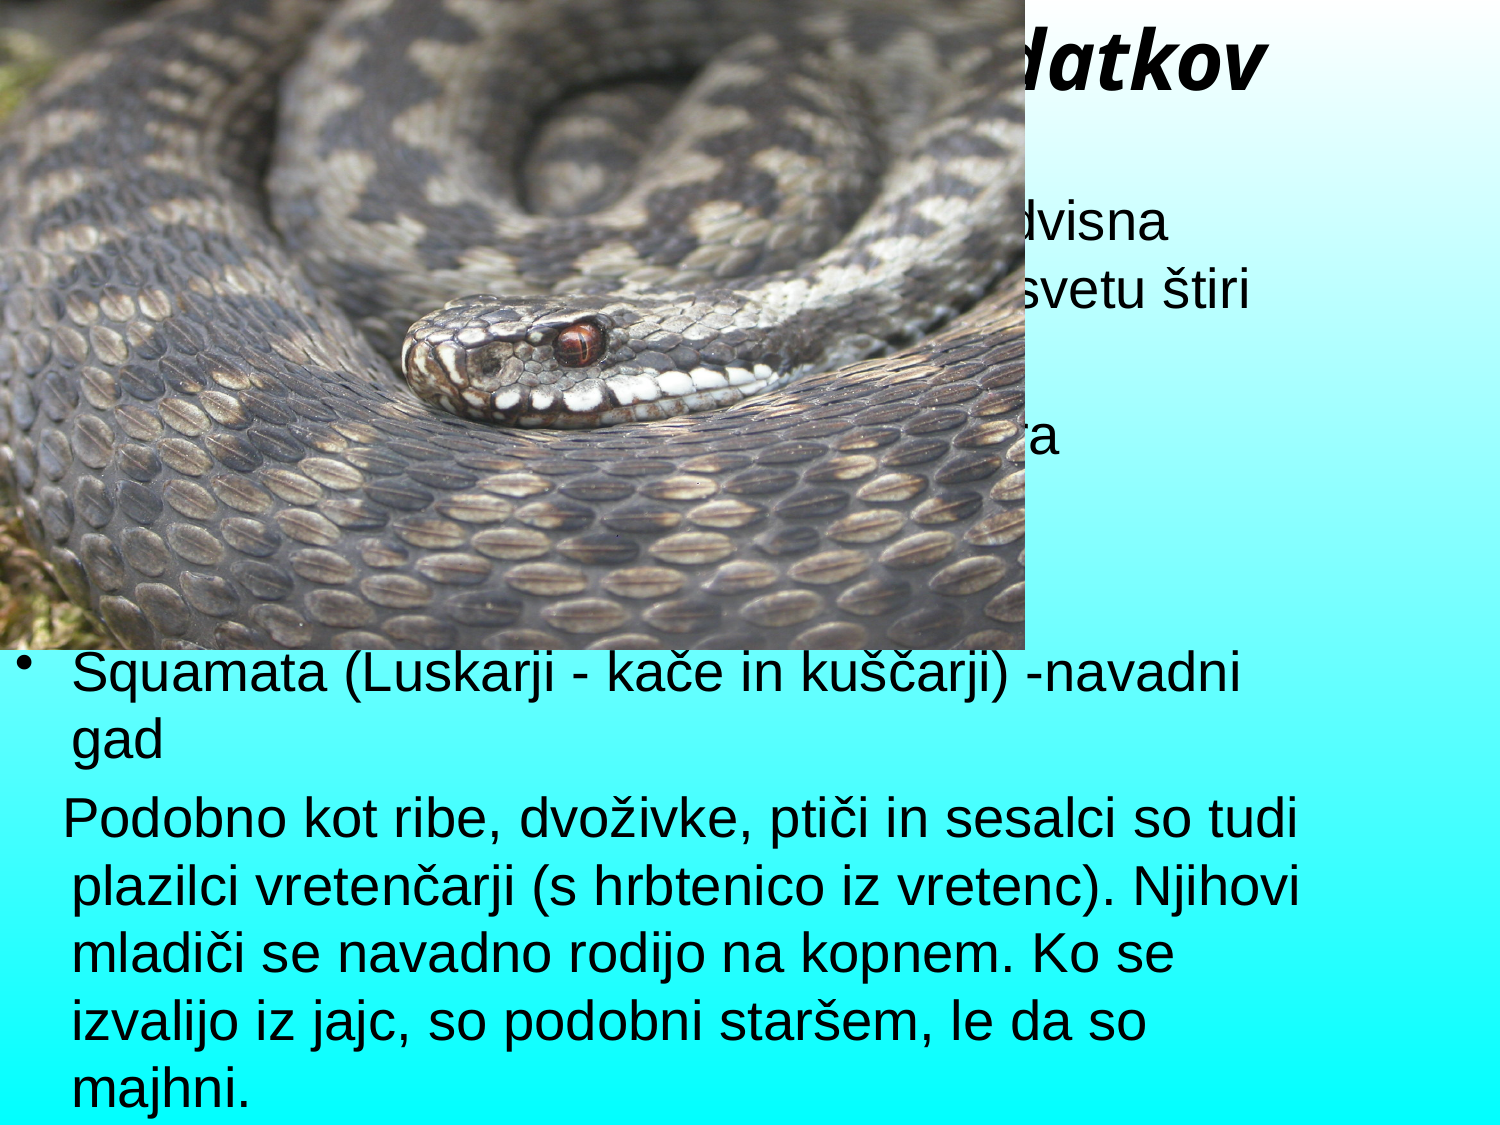

Nekaj osnovnih podatkov
 Plazilci so prva od življenja v vodi neodvisna skupina vretenčarjev. Danes živijo na svetu štiri skupine plazilcev:
Rhynchocephalia (Prakuščarji) - tuatara
Crocodilia (Krokodili) - kitajski aligator
Testudines (Želve) - orjaška usnjača
Squamata (Luskarji - kače in kuščarji) -navadni gad
 Podobno kot ribe, dvoživke, ptiči in sesalci so tudi plazilci vretenčarji (s hrbtenico iz vretenc). Njihovi mladiči se navadno rodijo na kopnem. Ko se izvalijo iz jajc, so podobni staršem, le da so majhni.